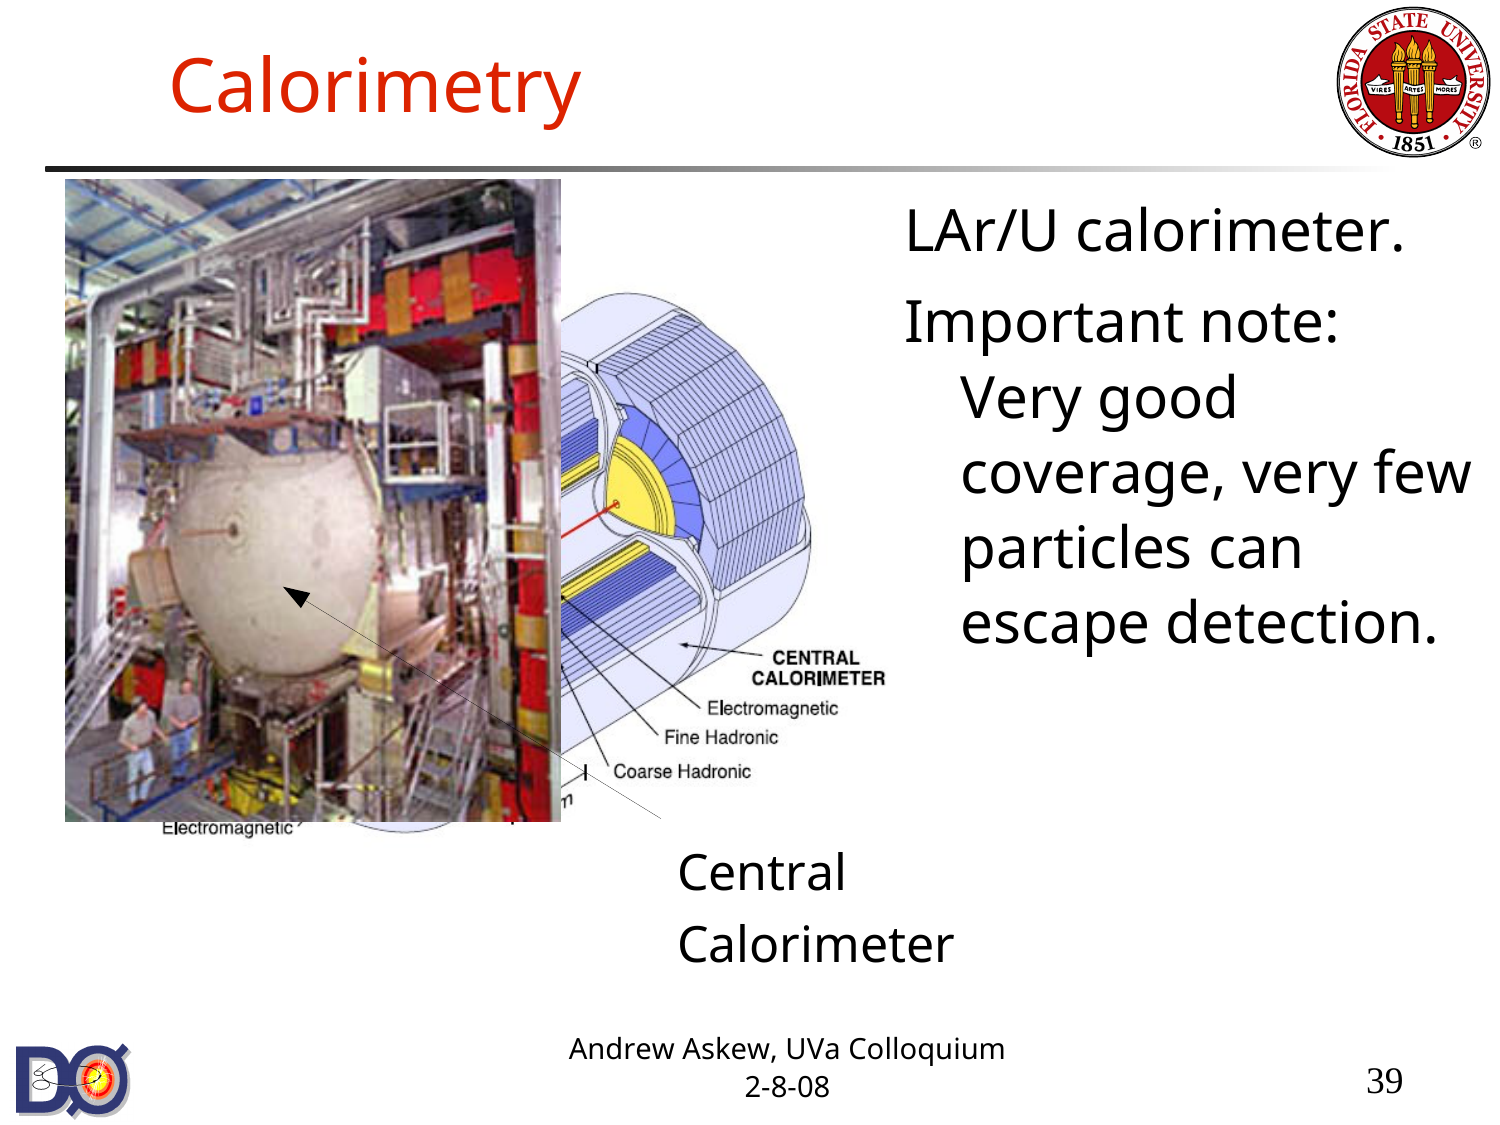

# Calorimetry
LAr/U calorimeter.
Important note: Very good coverage, very few particles can escape detection.
Central Calorimeter